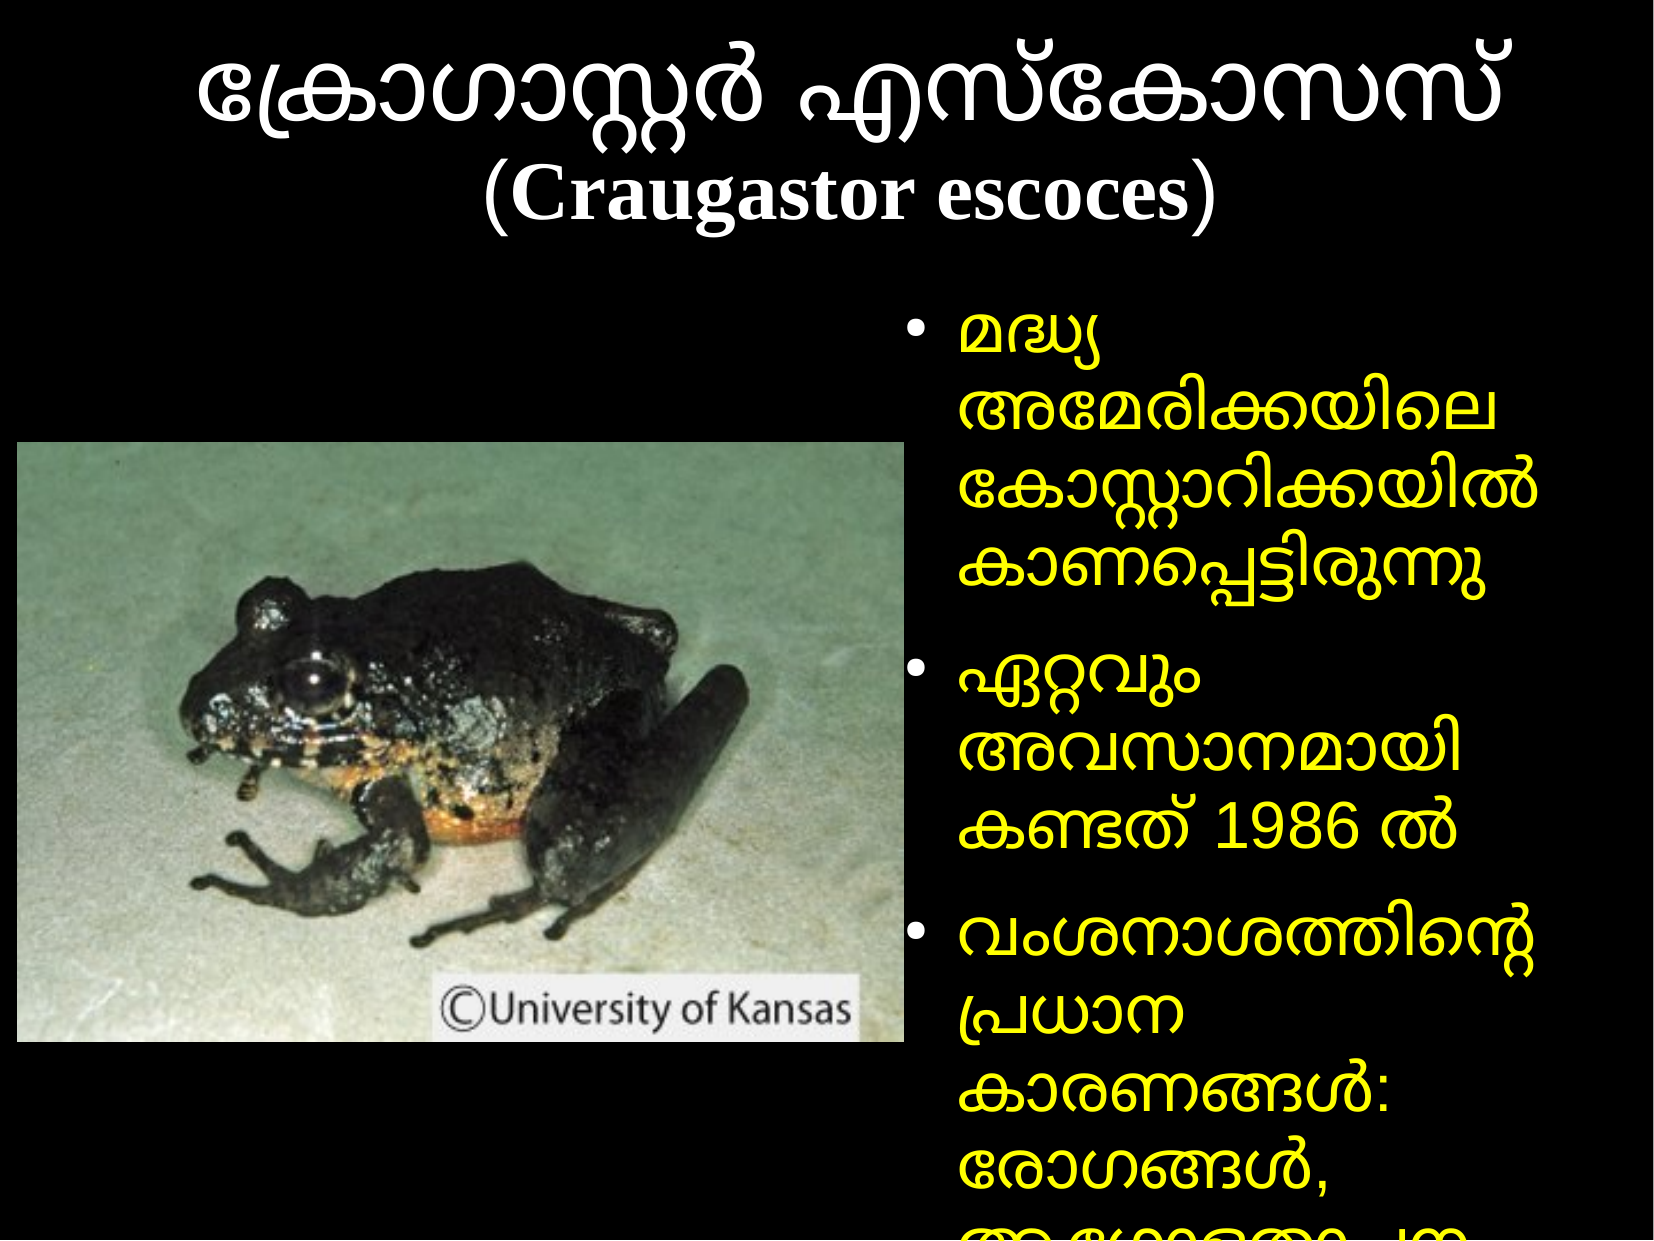

ക്രോഗാസ്റ്റര്‍ എസ്കോസസ് (Craugastor escoces)
# മദ്ധ്യ അമേരിക്കയിലെ കോസ്റ്റാറിക്കയില്‍ കാണപ്പെട്ടിരുന്നു
ഏറ്റവും അവസാനമായി കണ്ടത് 1986 ല്‍
വംശനാശത്തിന്റെ പ്രധാന കാരണങ്ങള്‍: രോഗങ്ങള്‍, ആഗോളതാപനം, കാലാവസ്ഥാ വ്യതിയാനം